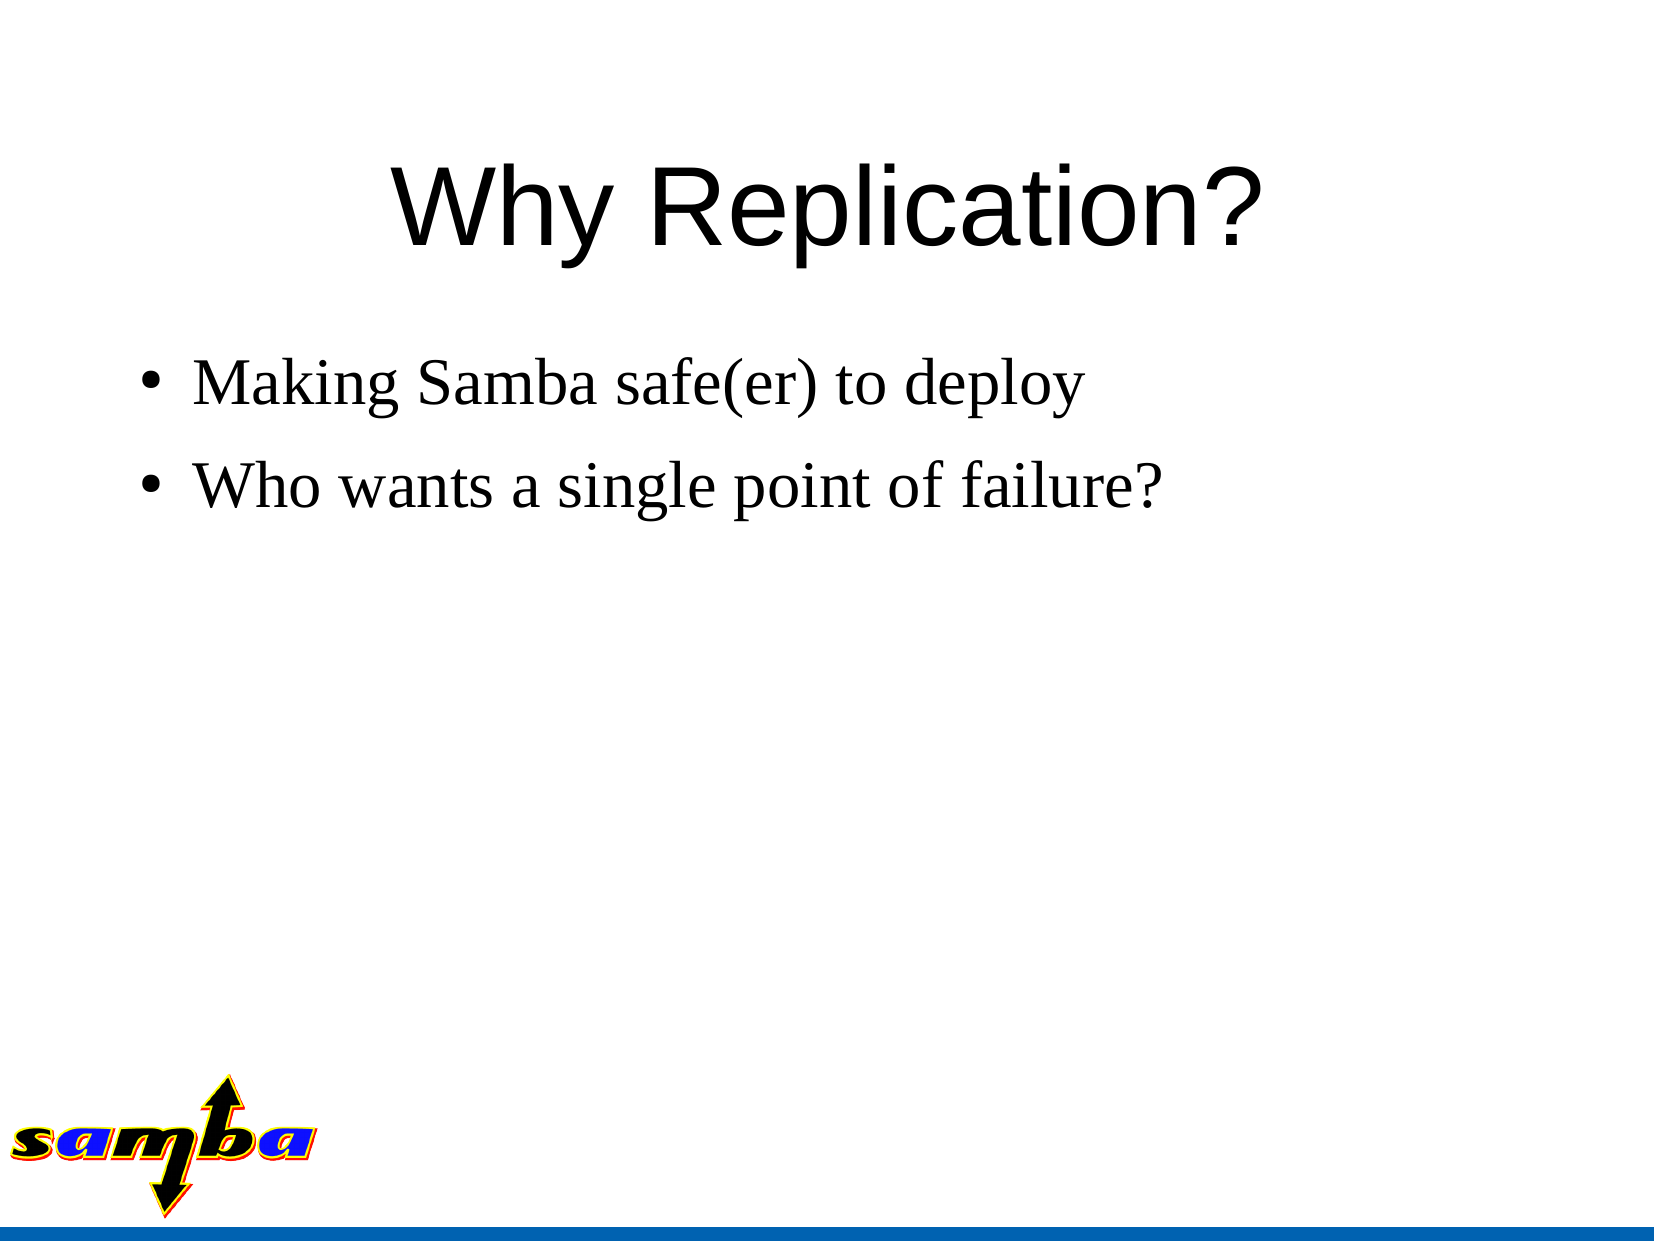

# Why Replication?
Making Samba safe(er) to deploy
Who wants a single point of failure?